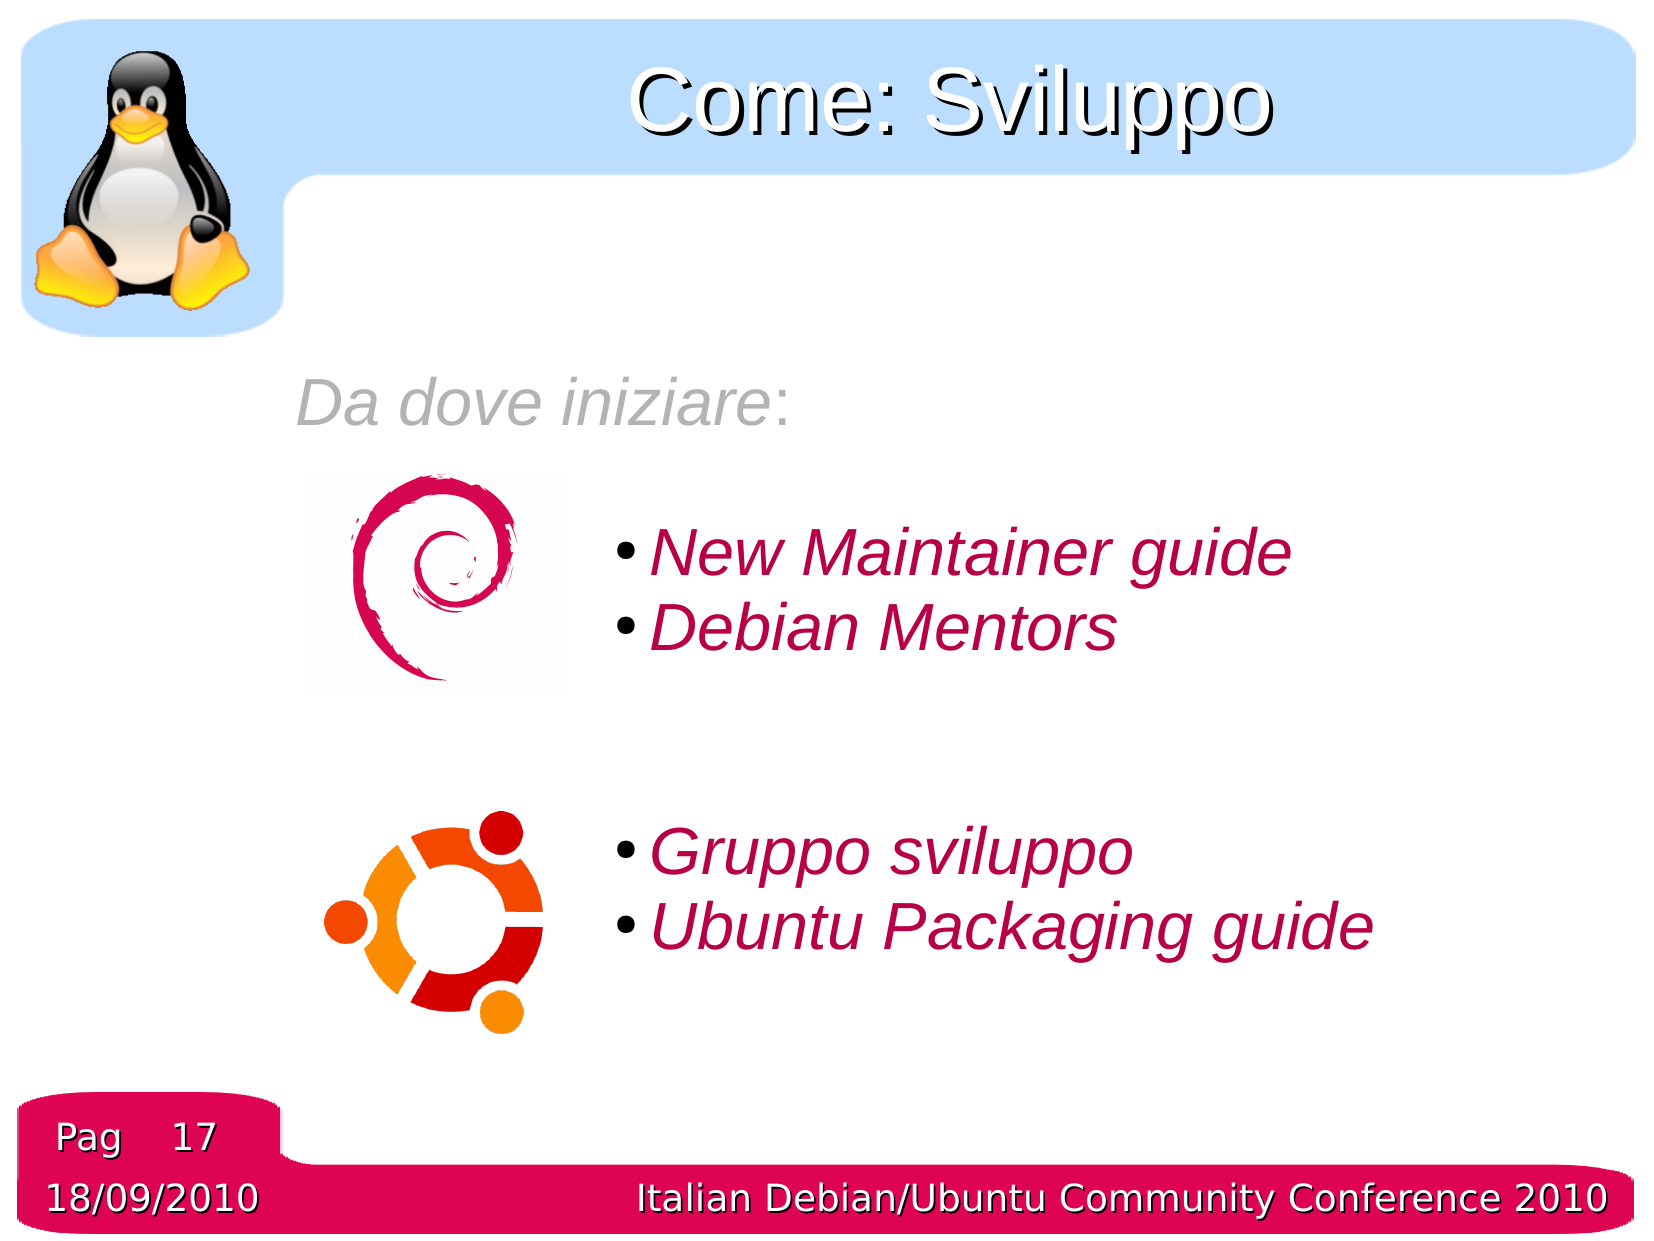

# Come: Sviluppo
Da dove iniziare:
New Maintainer guide
Debian Mentors
Gruppo sviluppo
Ubuntu Packaging guide
Pag
Italian Debian/Ubuntu Community Conference 2010
18/09/2010